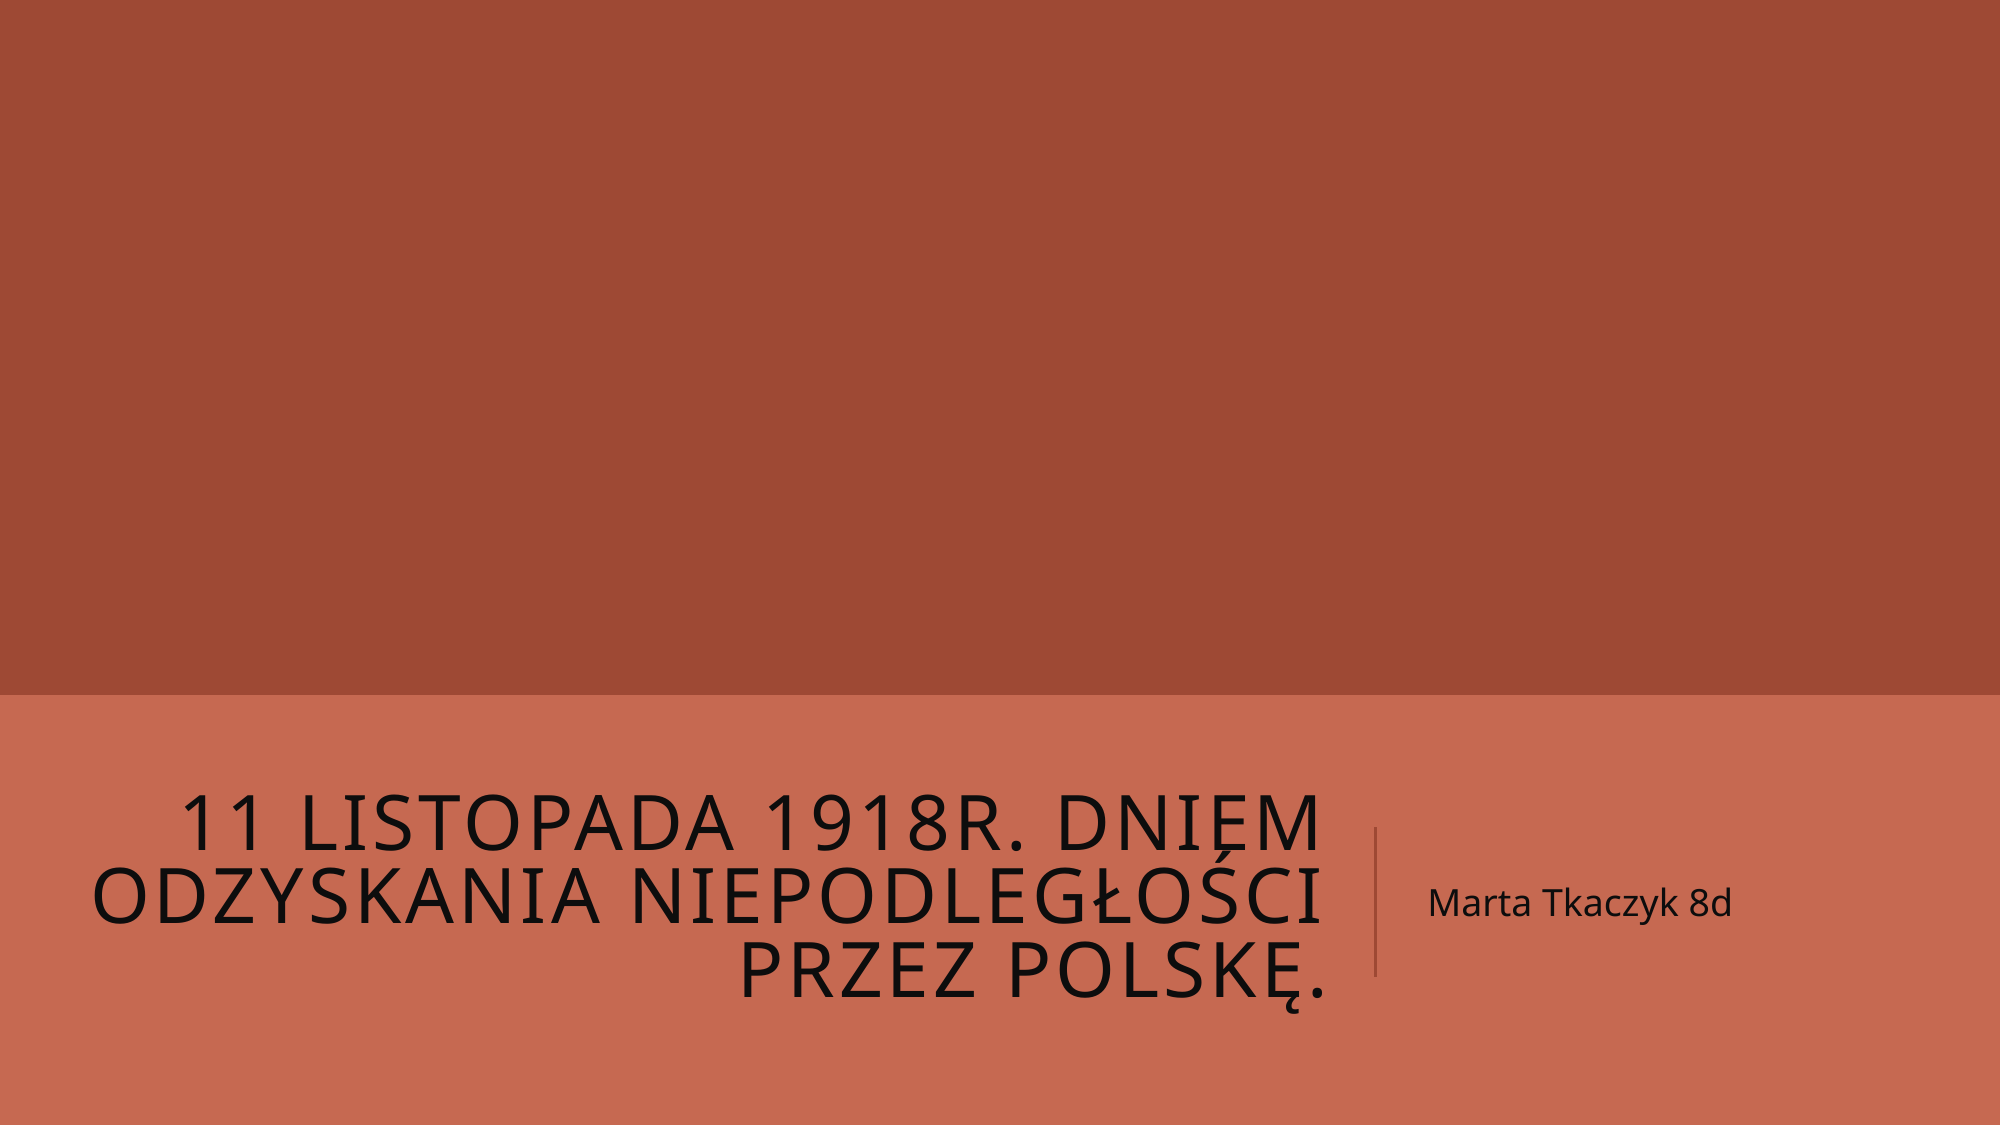

# 11 listopada 1918r. Dniem odzyskania niepodległości przez Polskę.
Marta Tkaczyk 8d